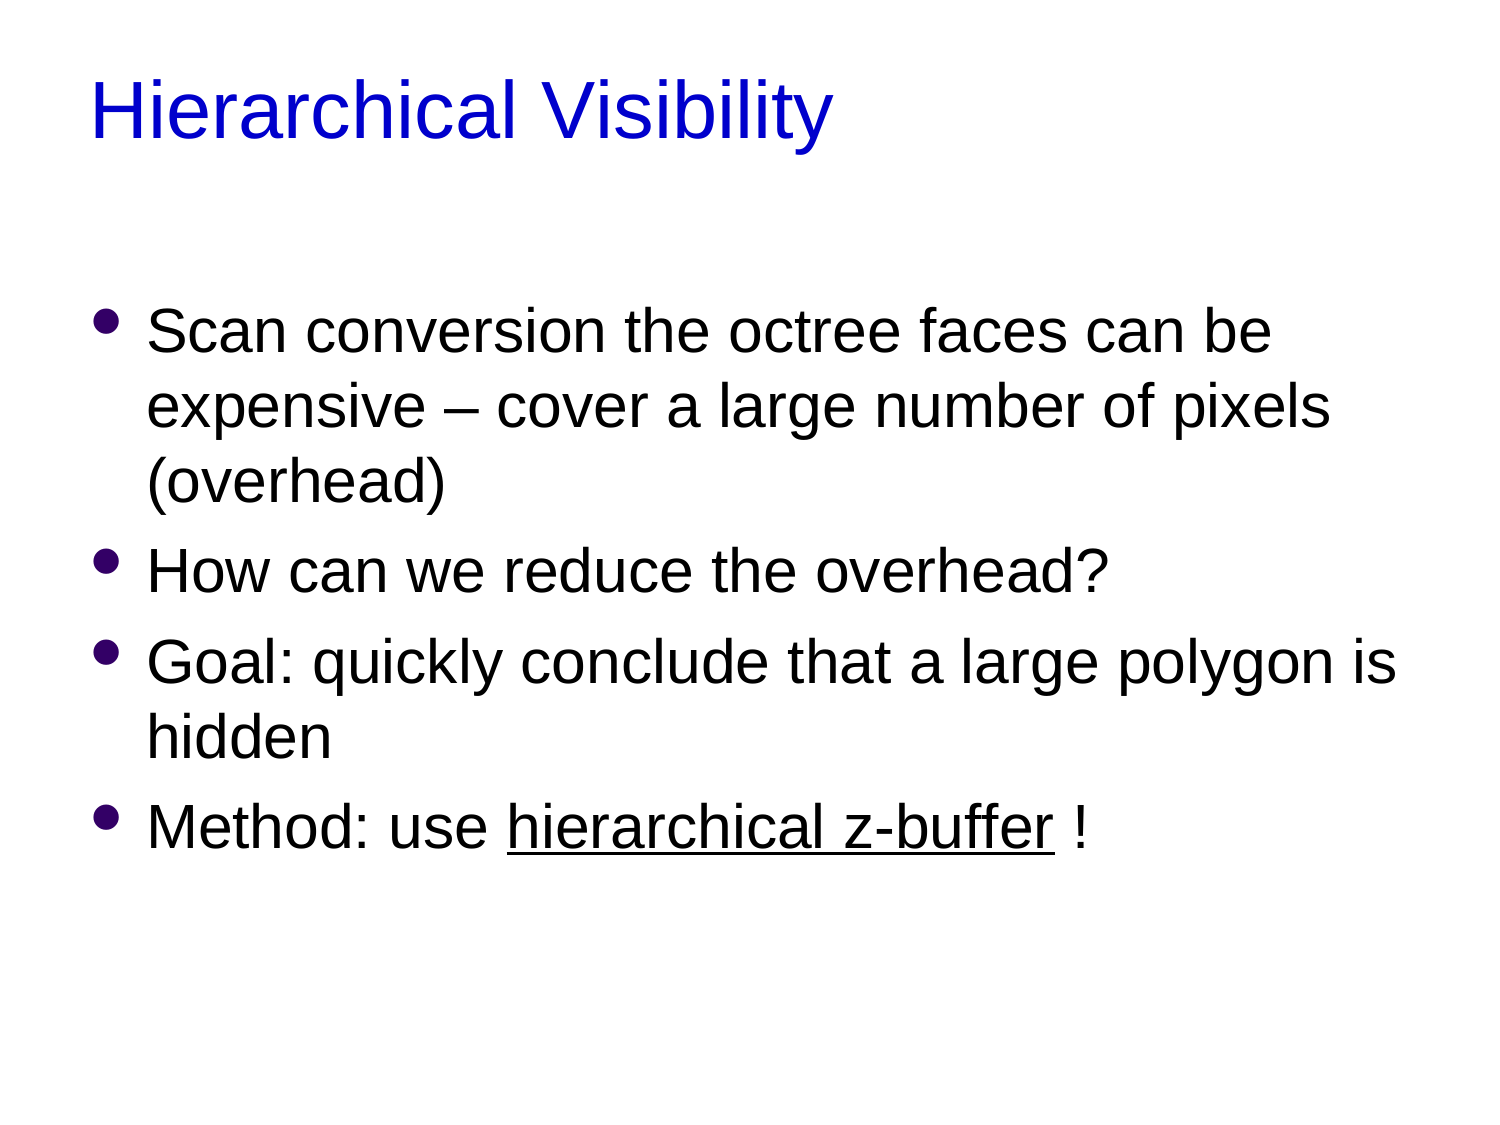

Hierarchical Visibility
# Scan conversion the octree faces can be expensive – cover a large number of pixels (overhead)
How can we reduce the overhead?
Goal: quickly conclude that a large polygon is hidden
Method: use hierarchical z-buffer !